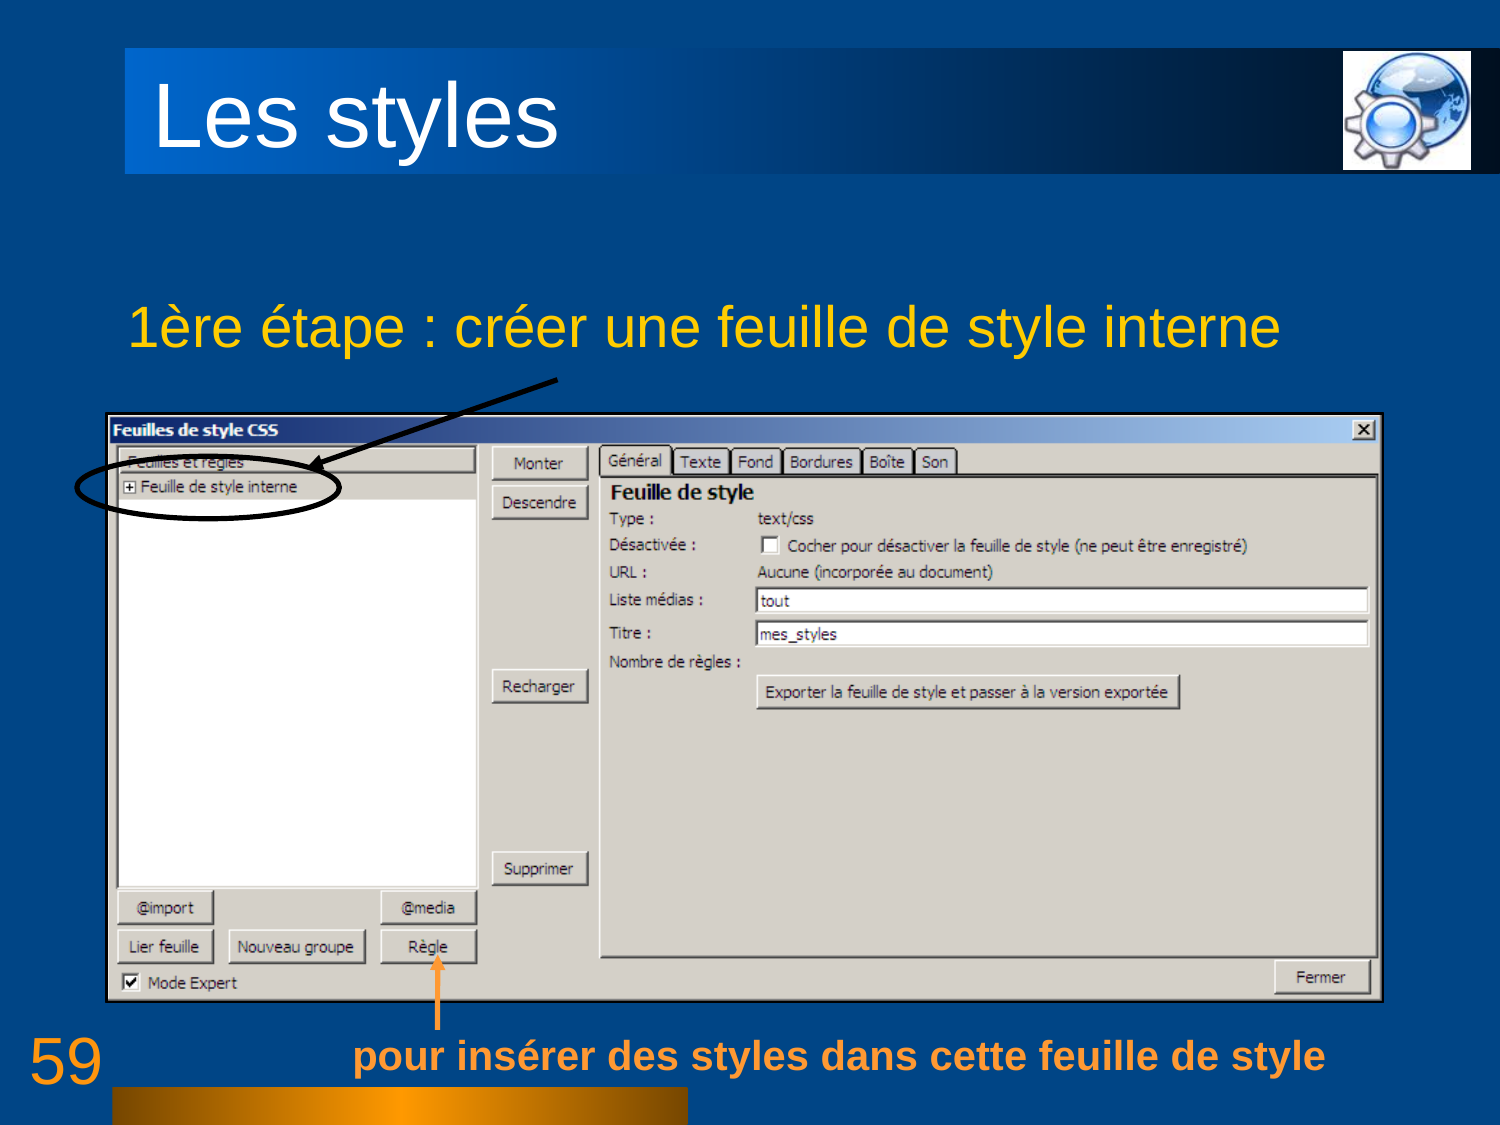

Les styles
# 1ère étape : créer une feuille de style interne
pour insérer des styles dans cette feuille de style